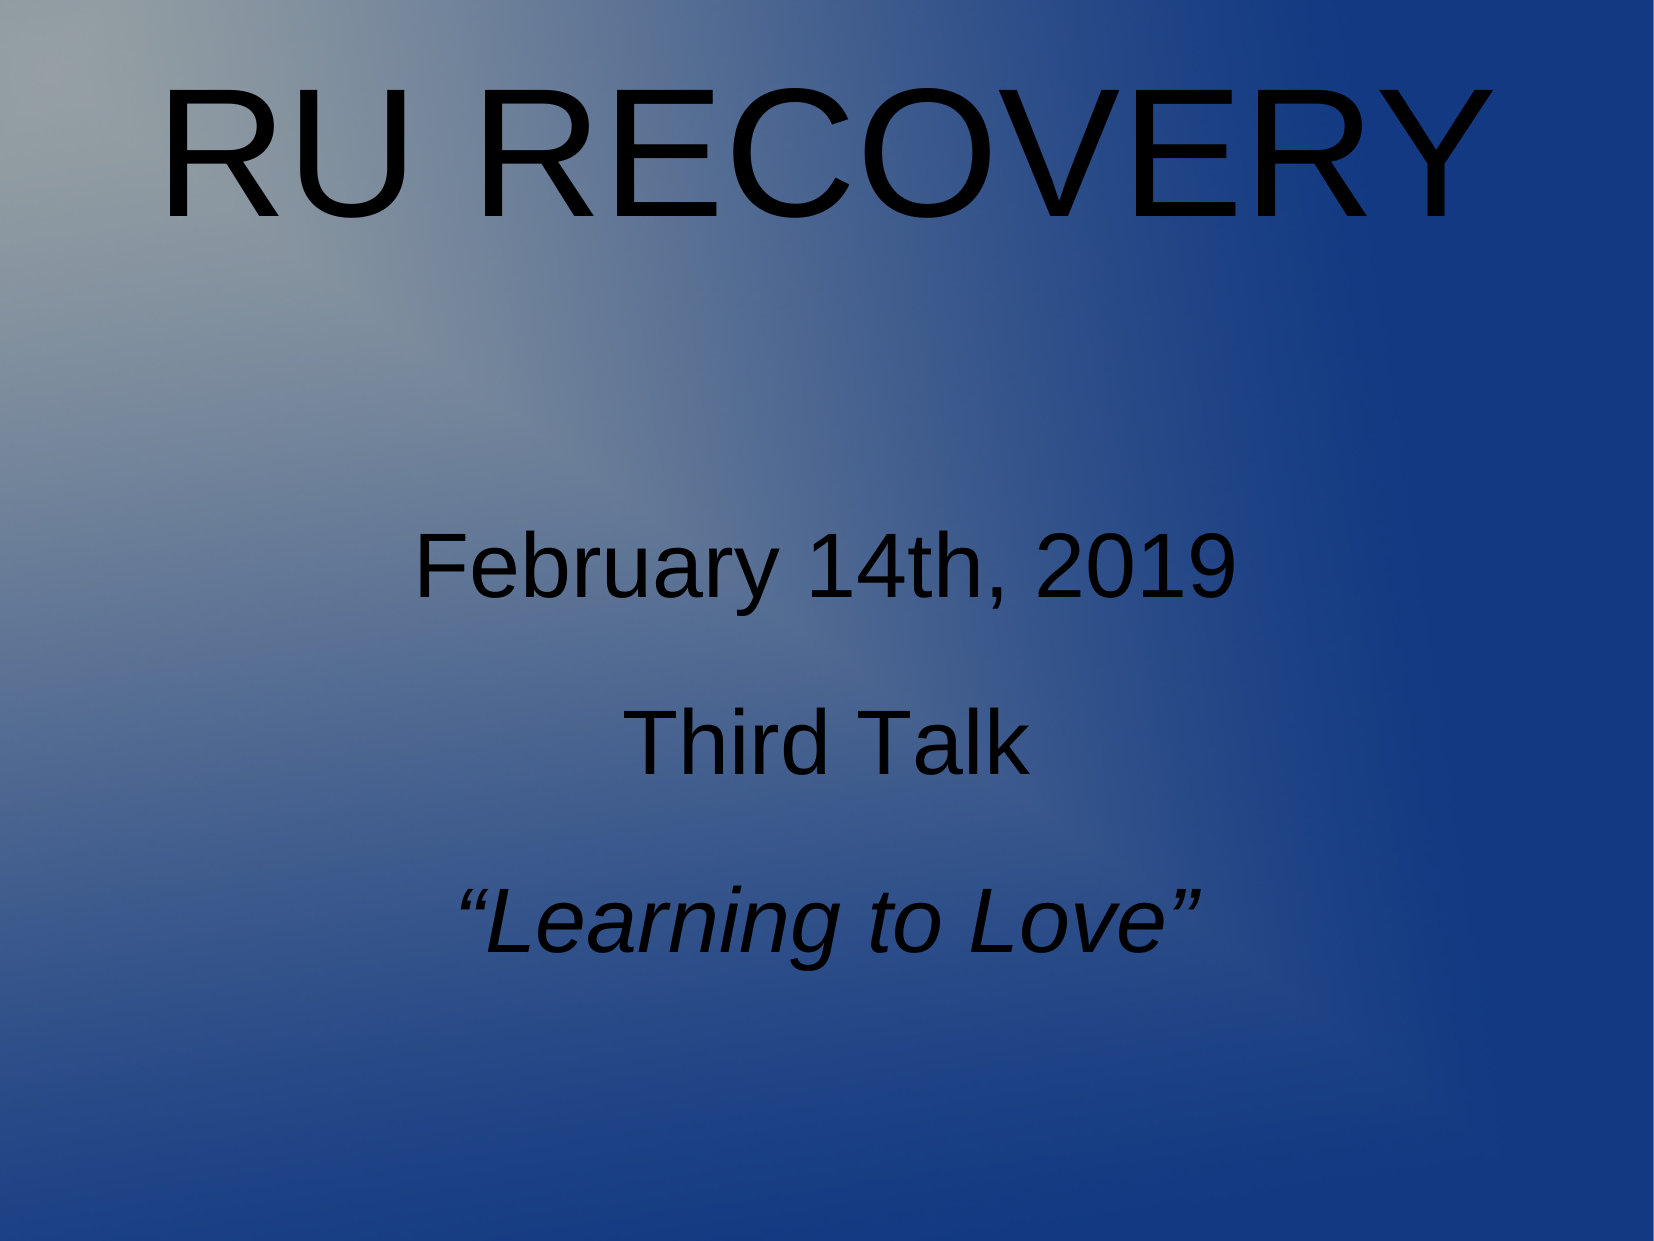

# RU RECOVERY
February 14th, 2019
Third Talk
“Learning to Love”